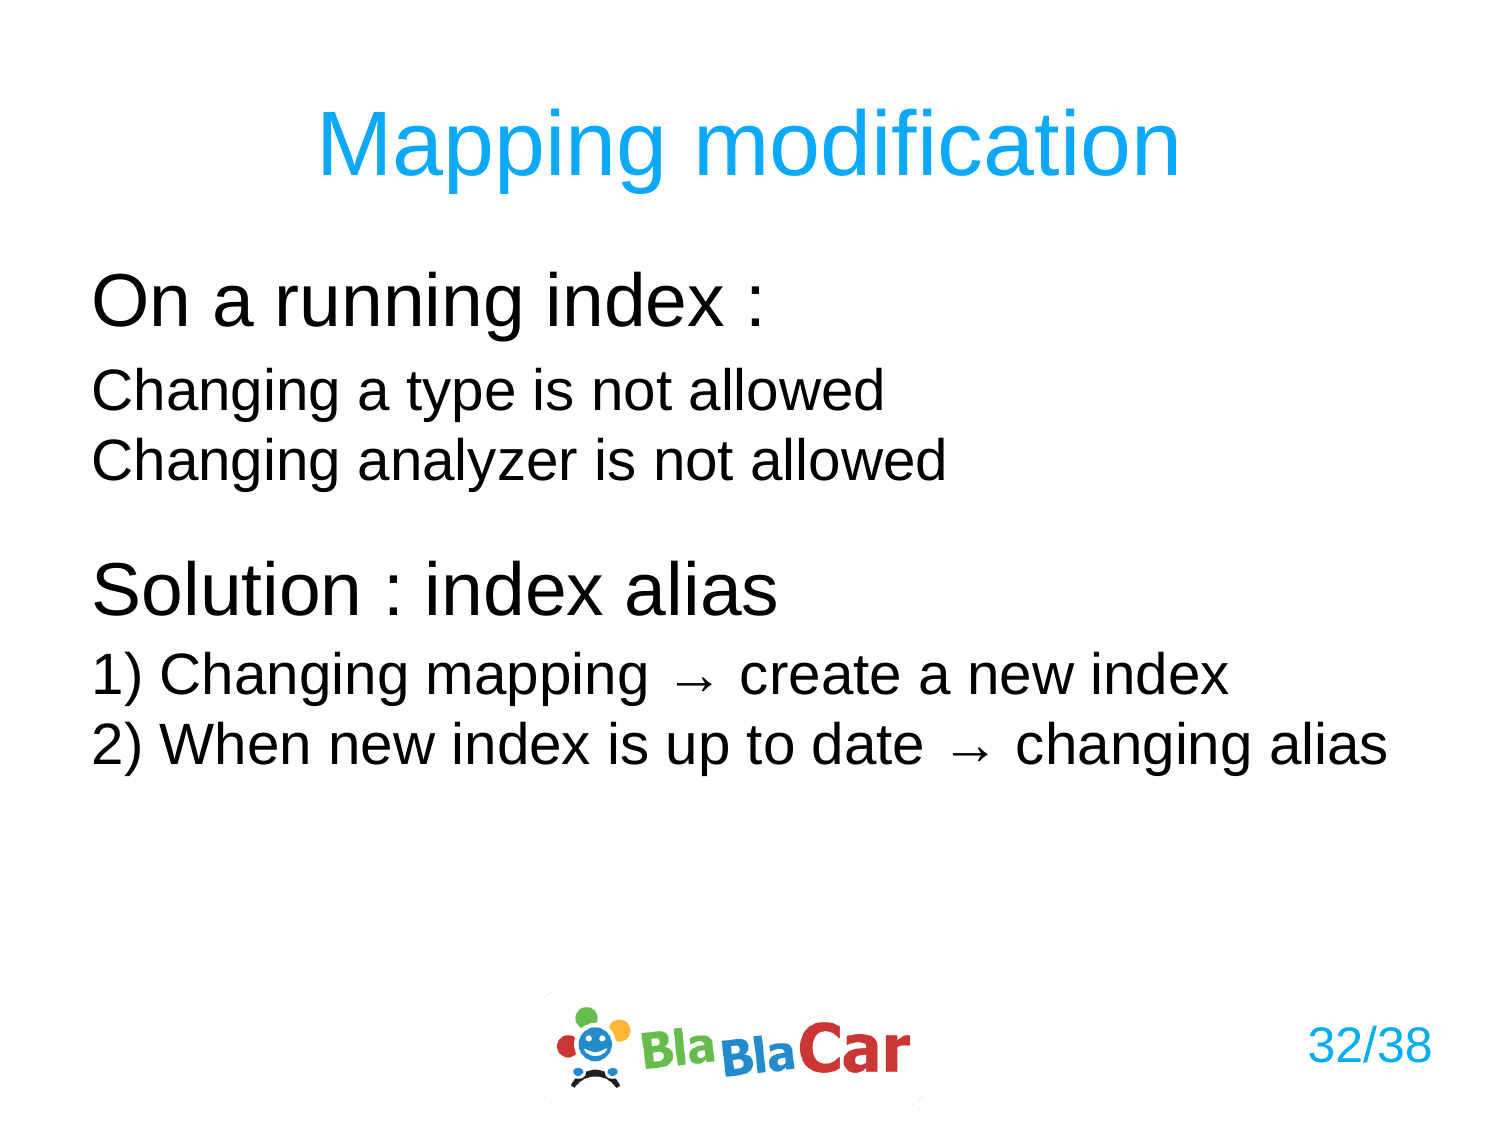

# Mapping modification
On a running index :
Changing a type is not allowed
Changing analyzer is not allowed
Solution : index alias
1) Changing mapping → create a new index
2) When new index is up to date → changing alias